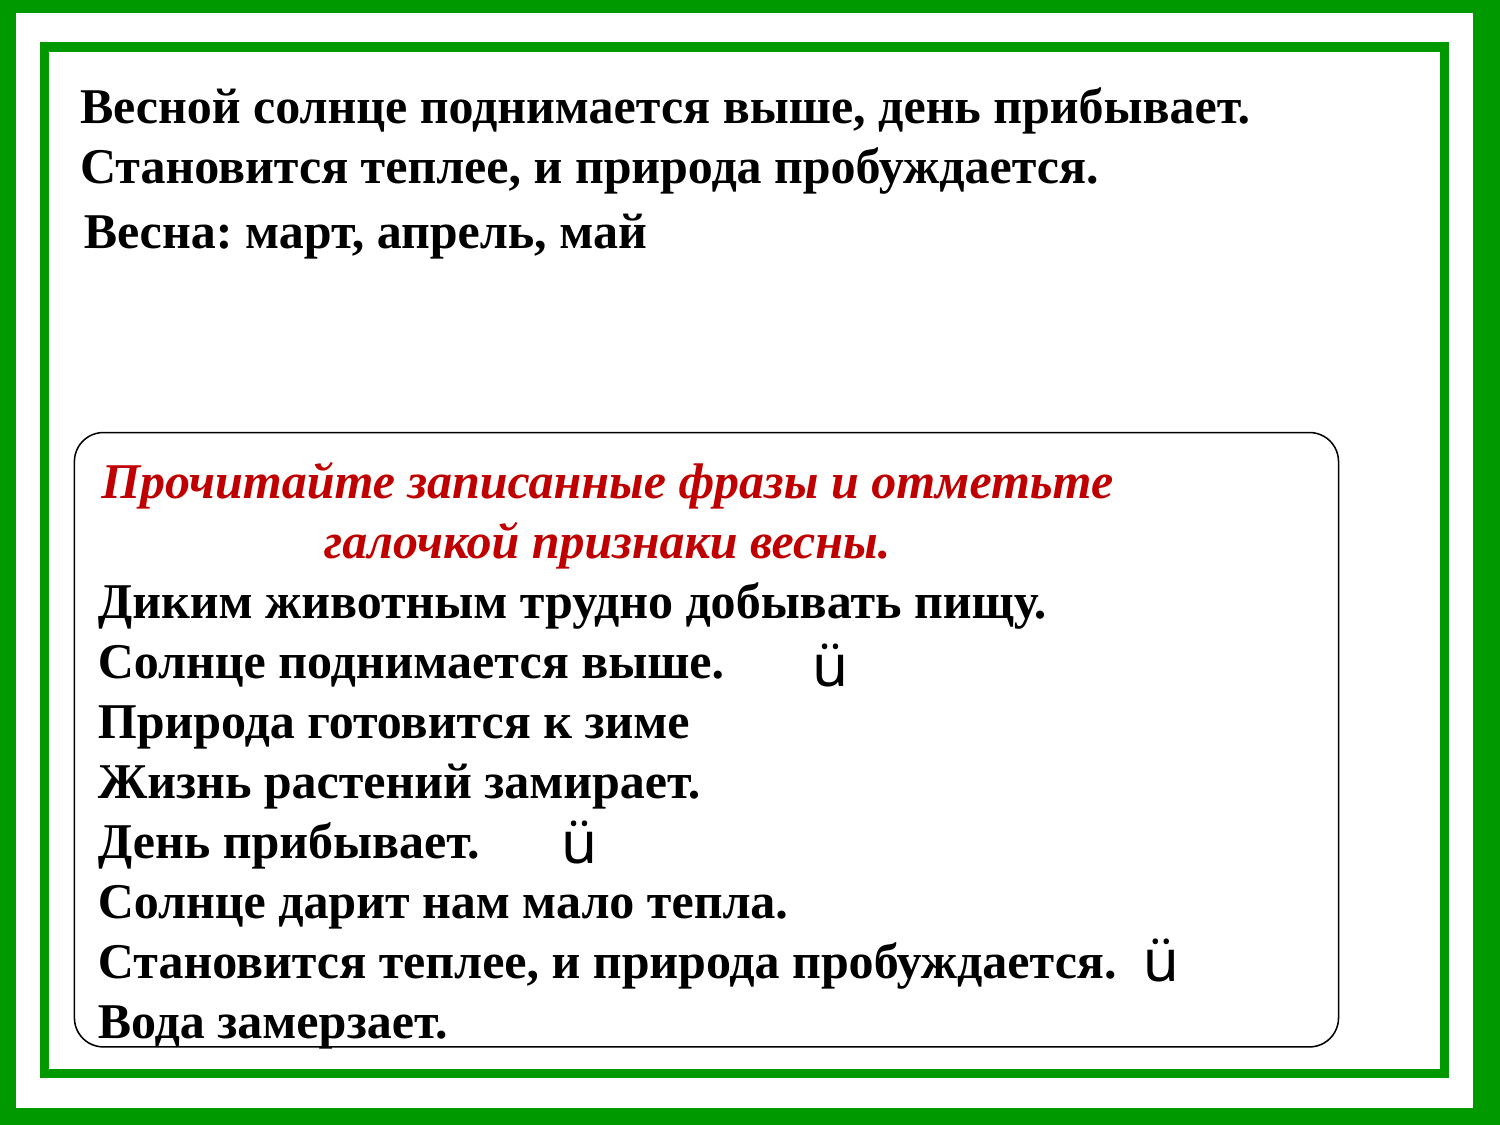

Весной солнце поднимается выше, день прибывает. Становится теплее, и природа пробуждается.
Весна: март, апрель, май
Прочитайте записанные фразы и отметьте галочкой признаки весны.
Диким животным трудно добывать пищу.
Солнце поднимается выше.
Природа готовится к зиме
Жизнь растений замирает.
День прибывает.
Солнце дарит нам мало тепла.
Становится теплее, и природа пробуждается.
Вода замерзает.